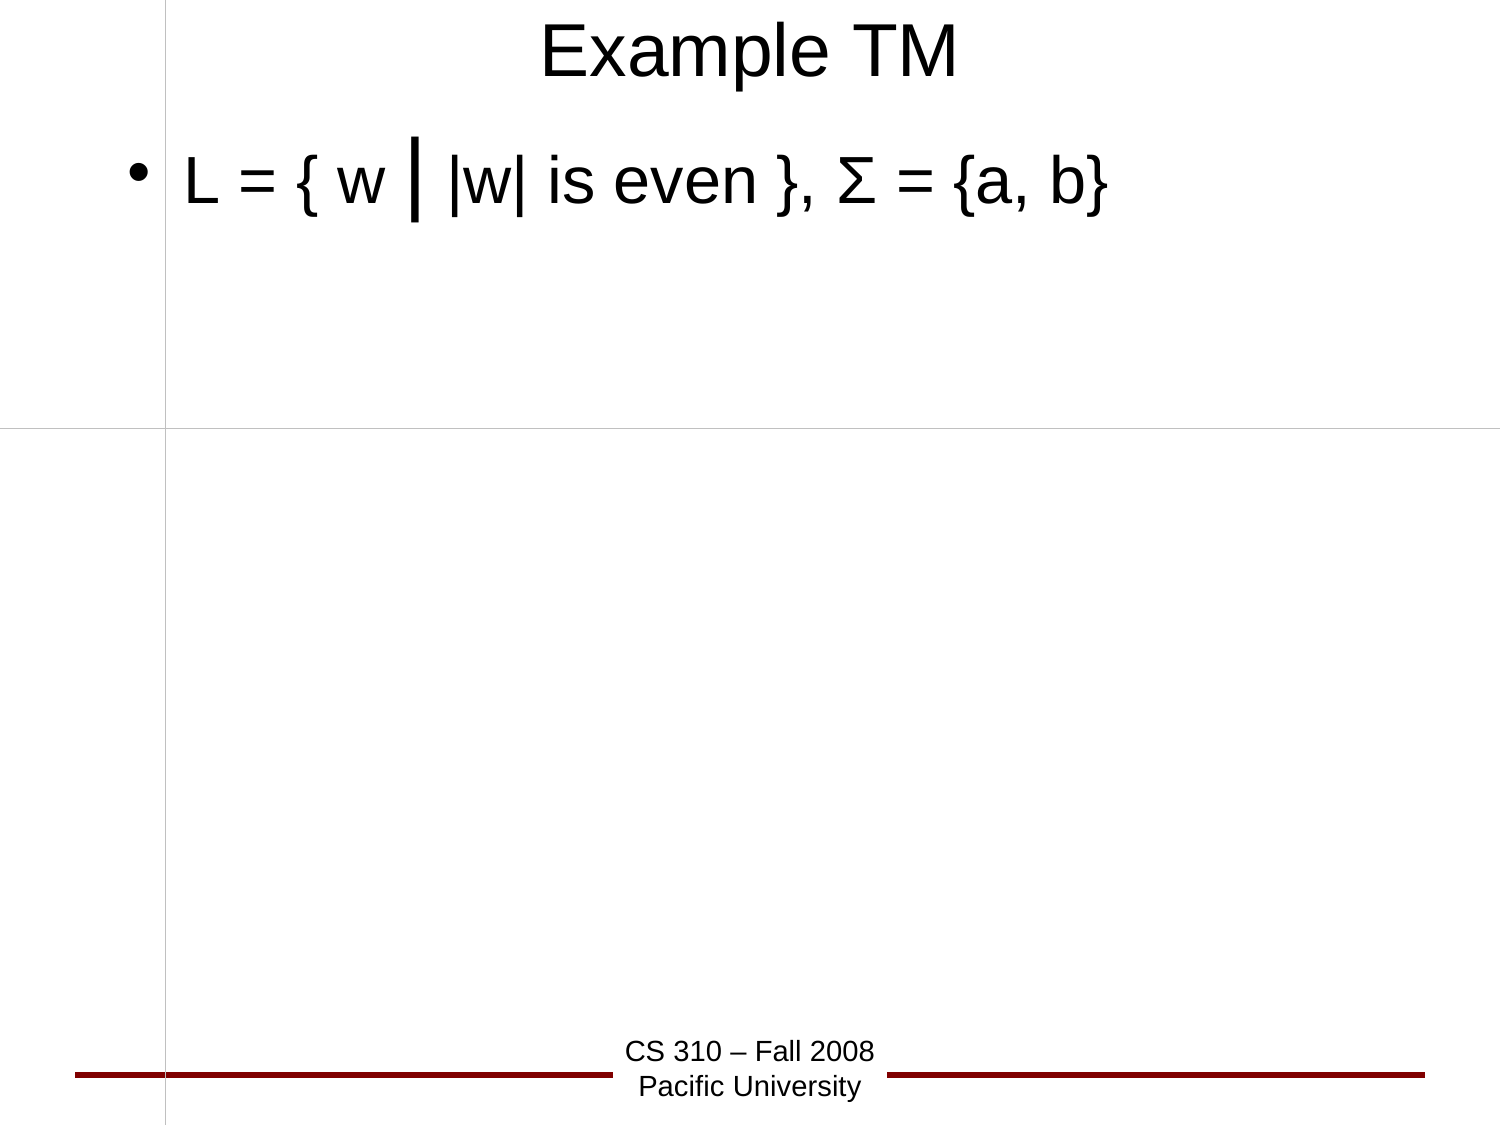

# Example TM
L = { w | |w| is even }, Σ = {a, b}